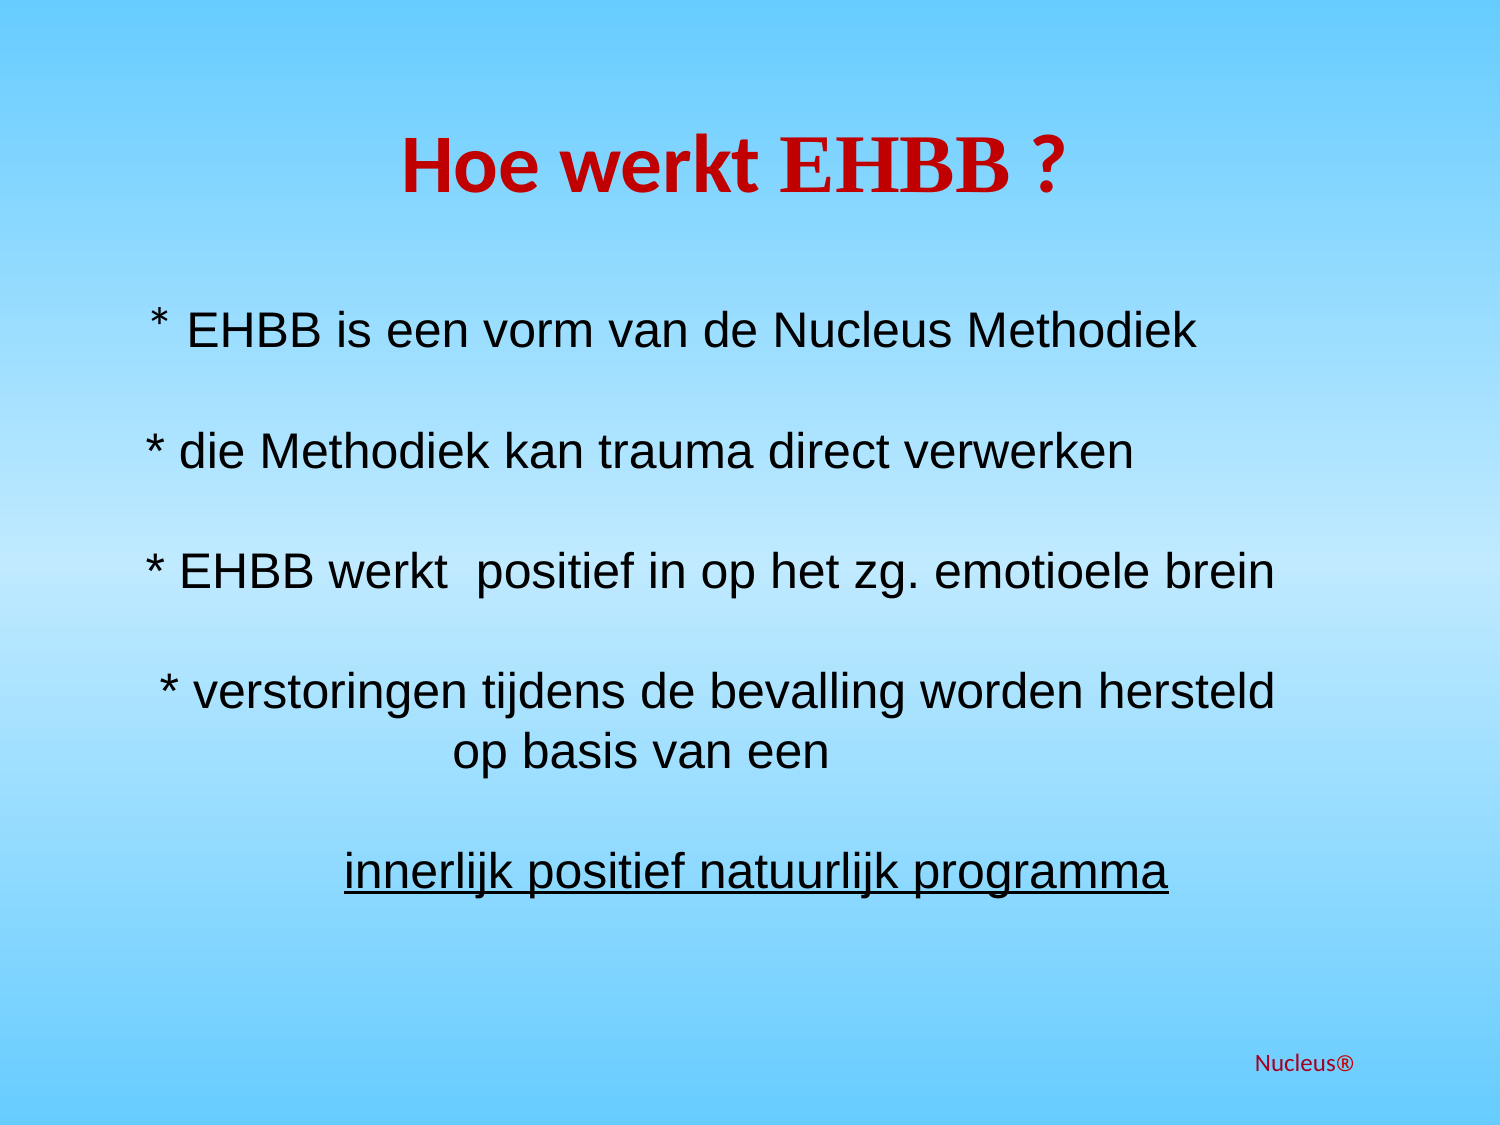

# Hoe werkt EHBB ?
* EHBB is een vorm van de Nucleus Methodiek
* die Methodiek kan trauma direct verwerken
* EHBB werkt positief in op het zg. emotioele brein
 * verstoringen tijdens de bevalling worden hersteld op basis van een
innerlijk positief natuurlijk programma
Nucleus®